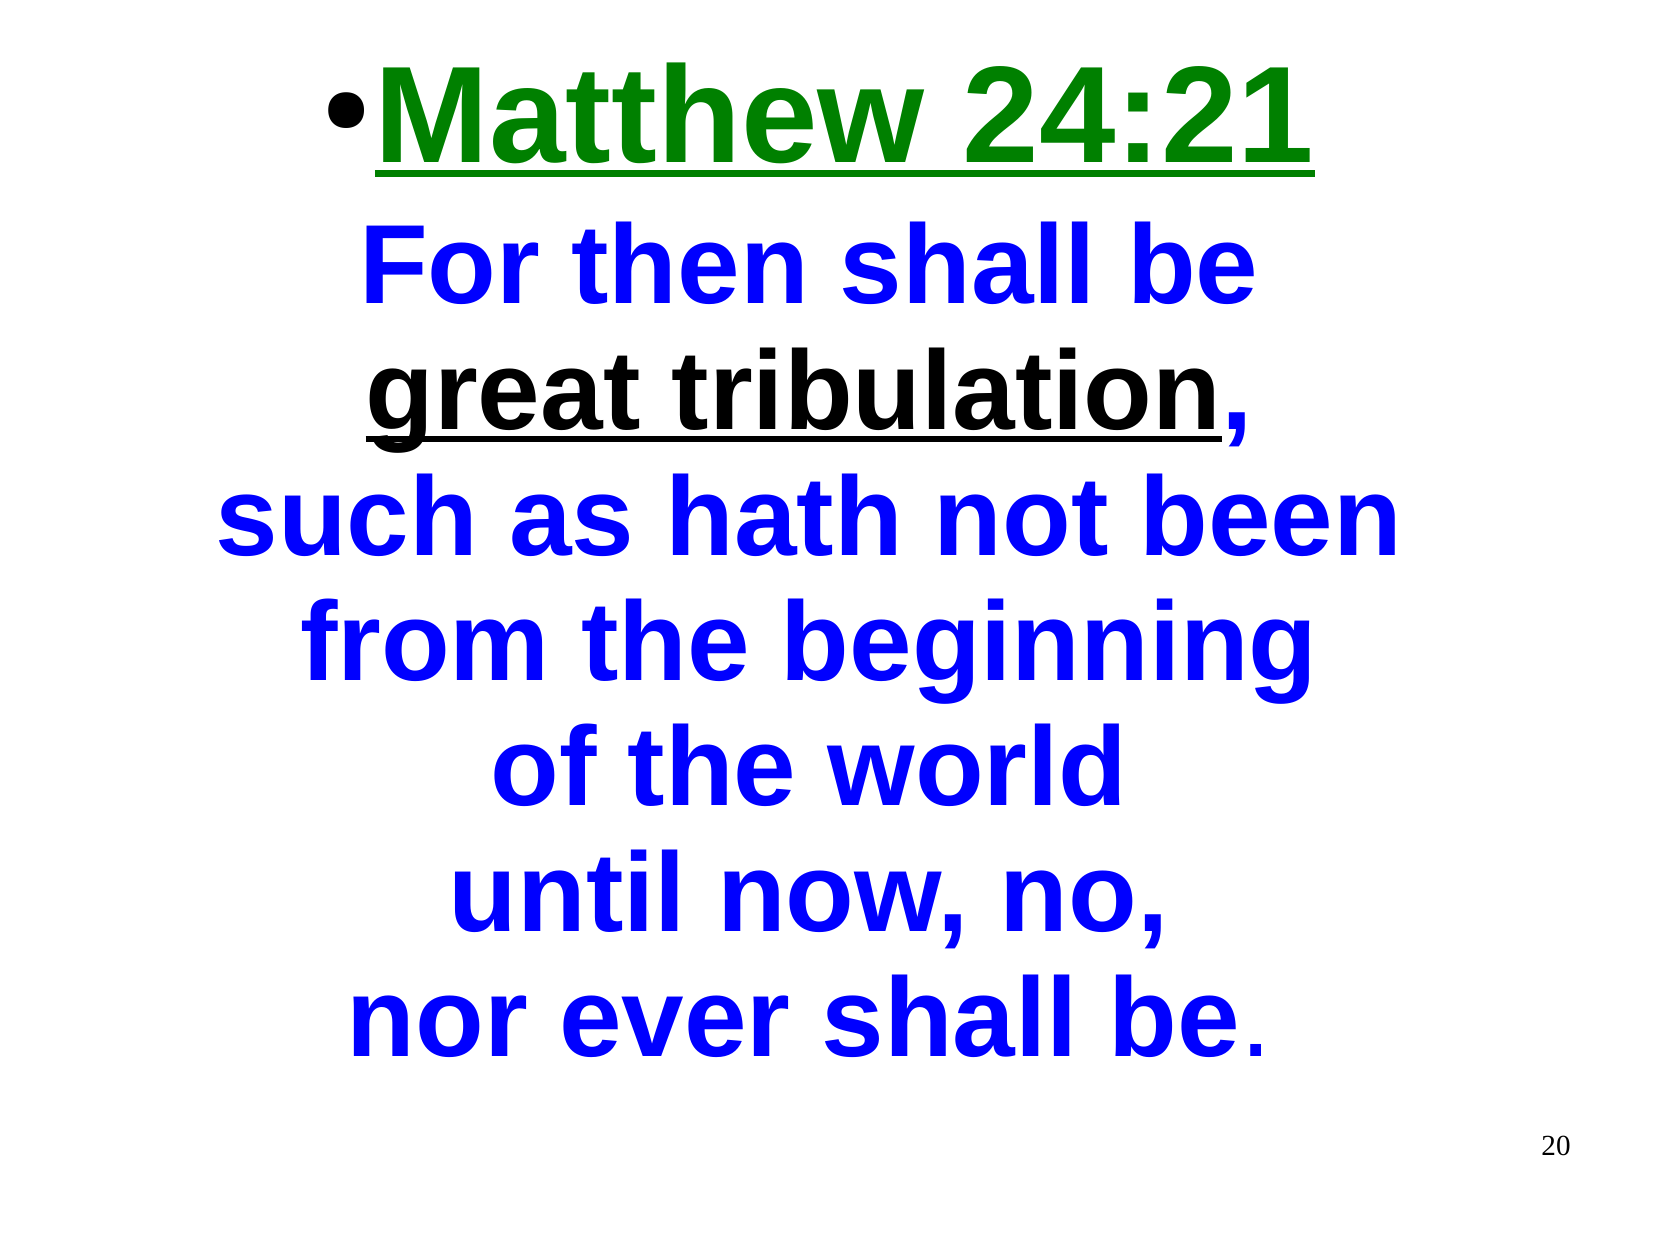

# Matthew 24:21
For then shall be
great tribulation,
such as hath not been
from the beginning
of the world
until now, no,
nor ever shall be.
20